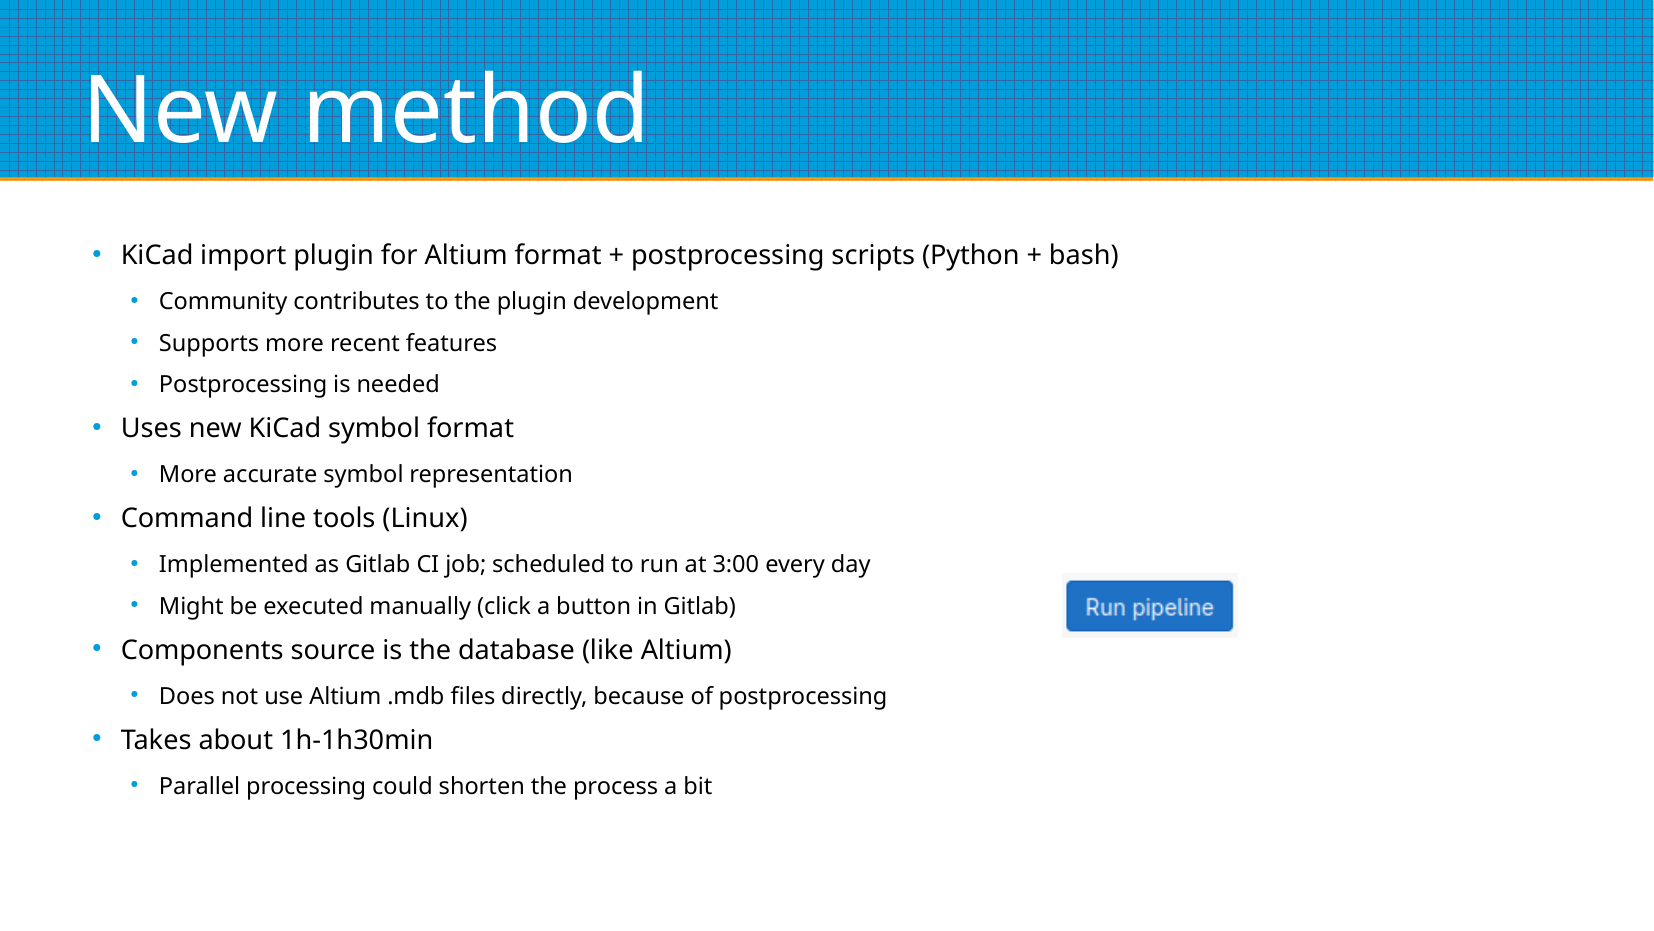

# New method
KiCad import plugin for Altium format + postprocessing scripts (Python + bash)
Community contributes to the plugin development
Supports more recent features
Postprocessing is needed
Uses new KiCad symbol format
More accurate symbol representation
Command line tools (Linux)
Implemented as Gitlab CI job; scheduled to run at 3:00 every day
Might be executed manually (click a button in Gitlab)
Components source is the database (like Altium)
Does not use Altium .mdb files directly, because of postprocessing
Takes about 1h-1h30min
Parallel processing could shorten the process a bit